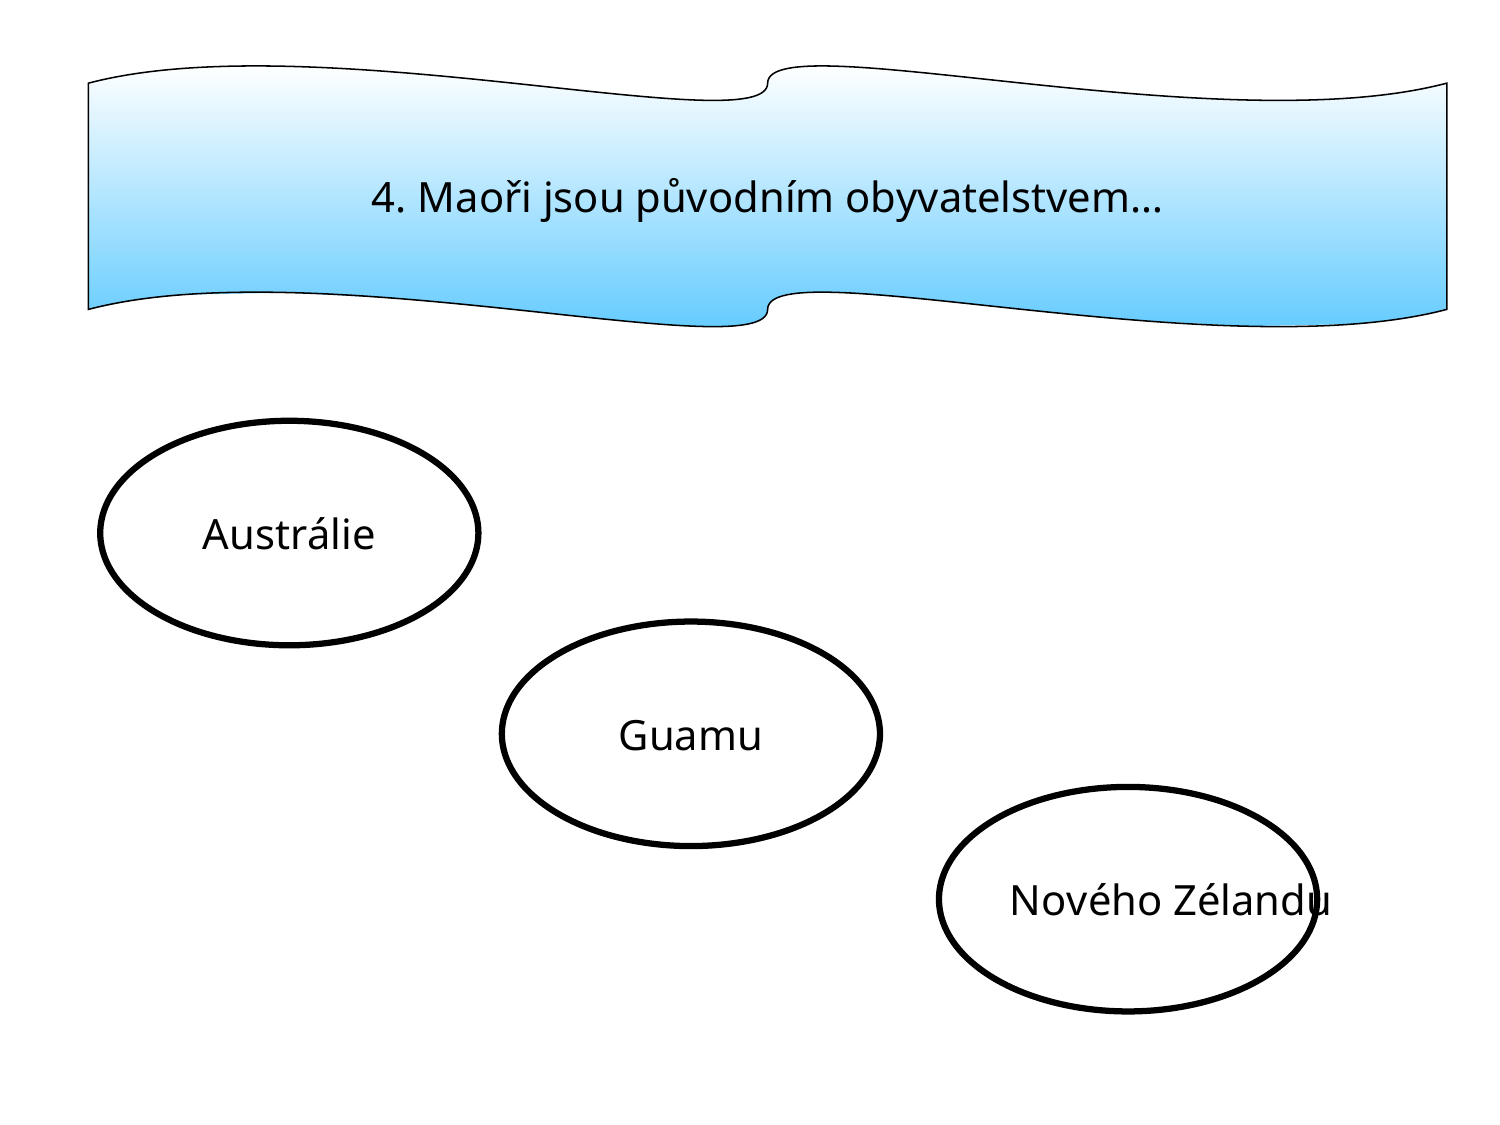

4. Maoři jsou původním obyvatelstvem…
Austrálie
Guamu
Nového Zélandu